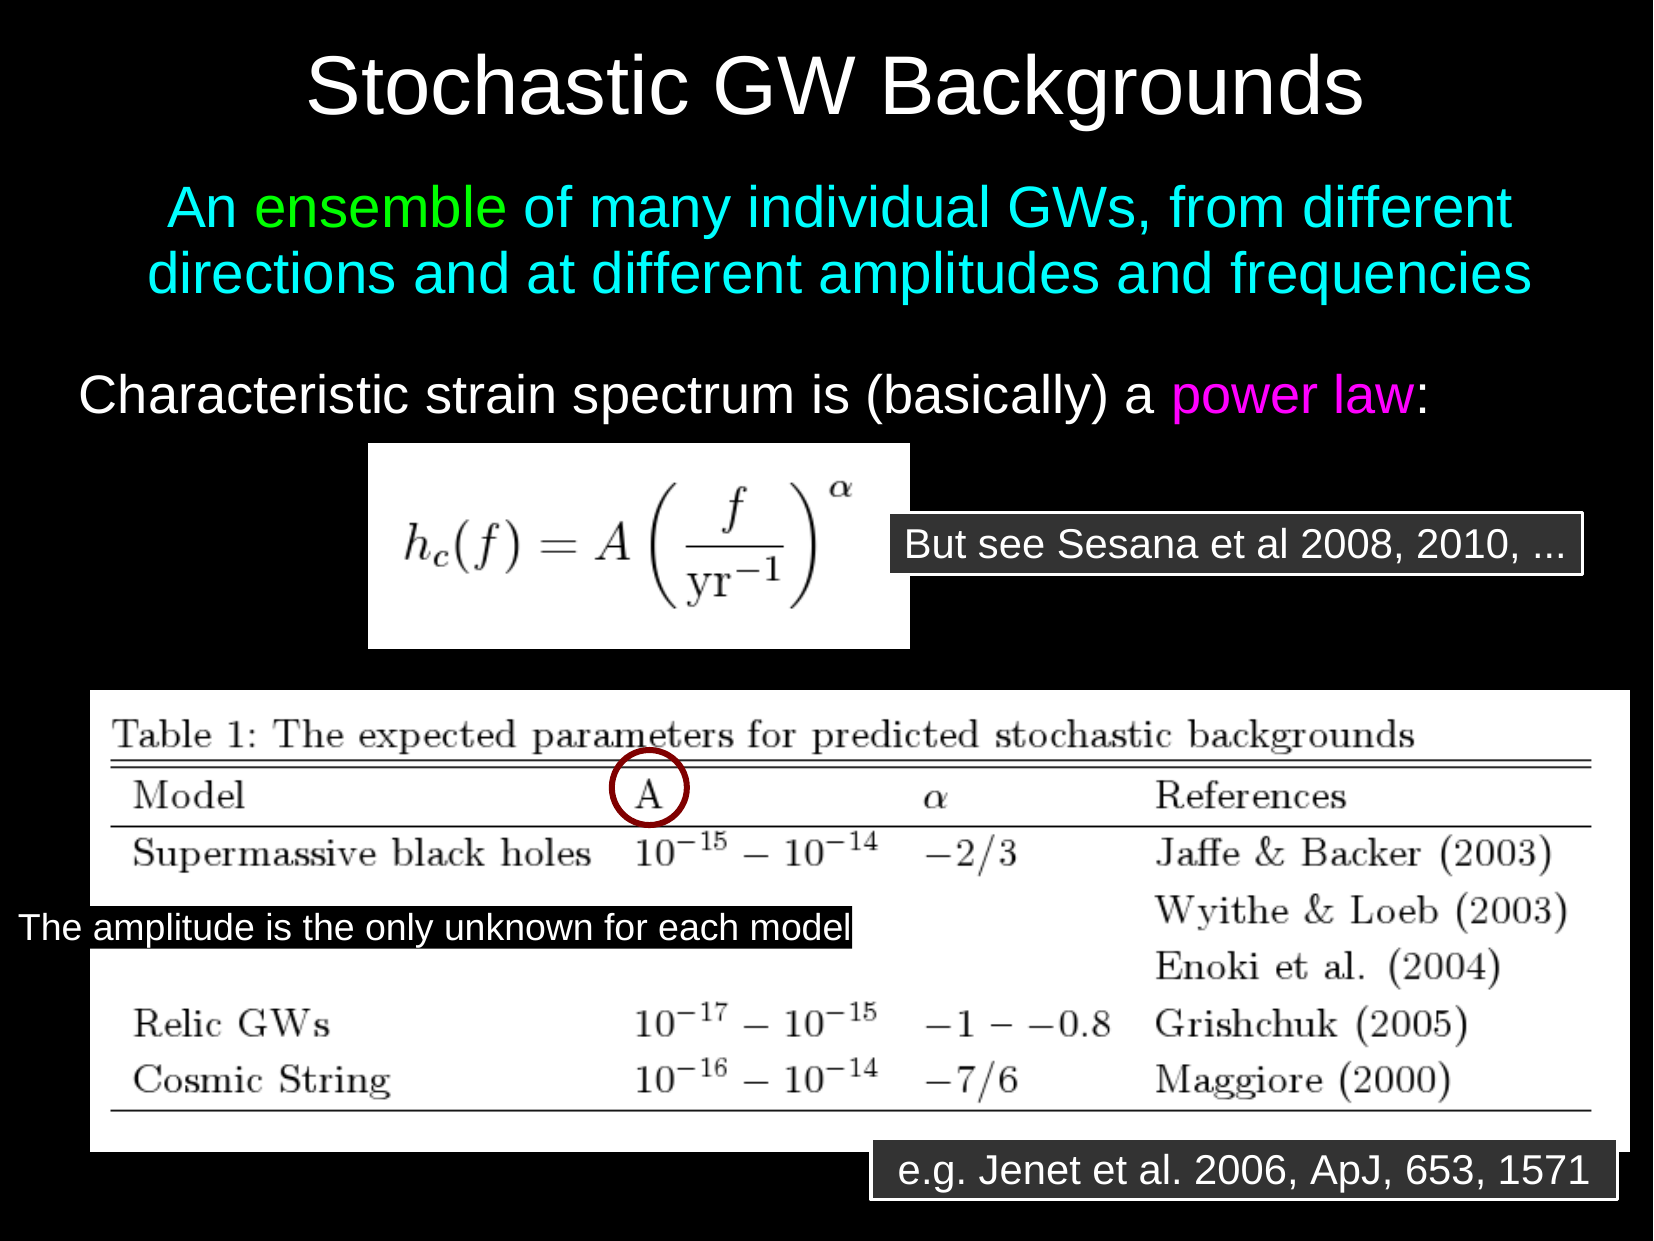

# Stochastic GW Backgrounds
An ensemble of many individual GWs, from different
directions and at different amplitudes and frequencies
Characteristic strain spectrum is (basically) a power law:
But see Sesana et al 2008, 2010, ...
The amplitude is the only unknown for each model
e.g. Jenet et al. 2006, ApJ, 653, 1571